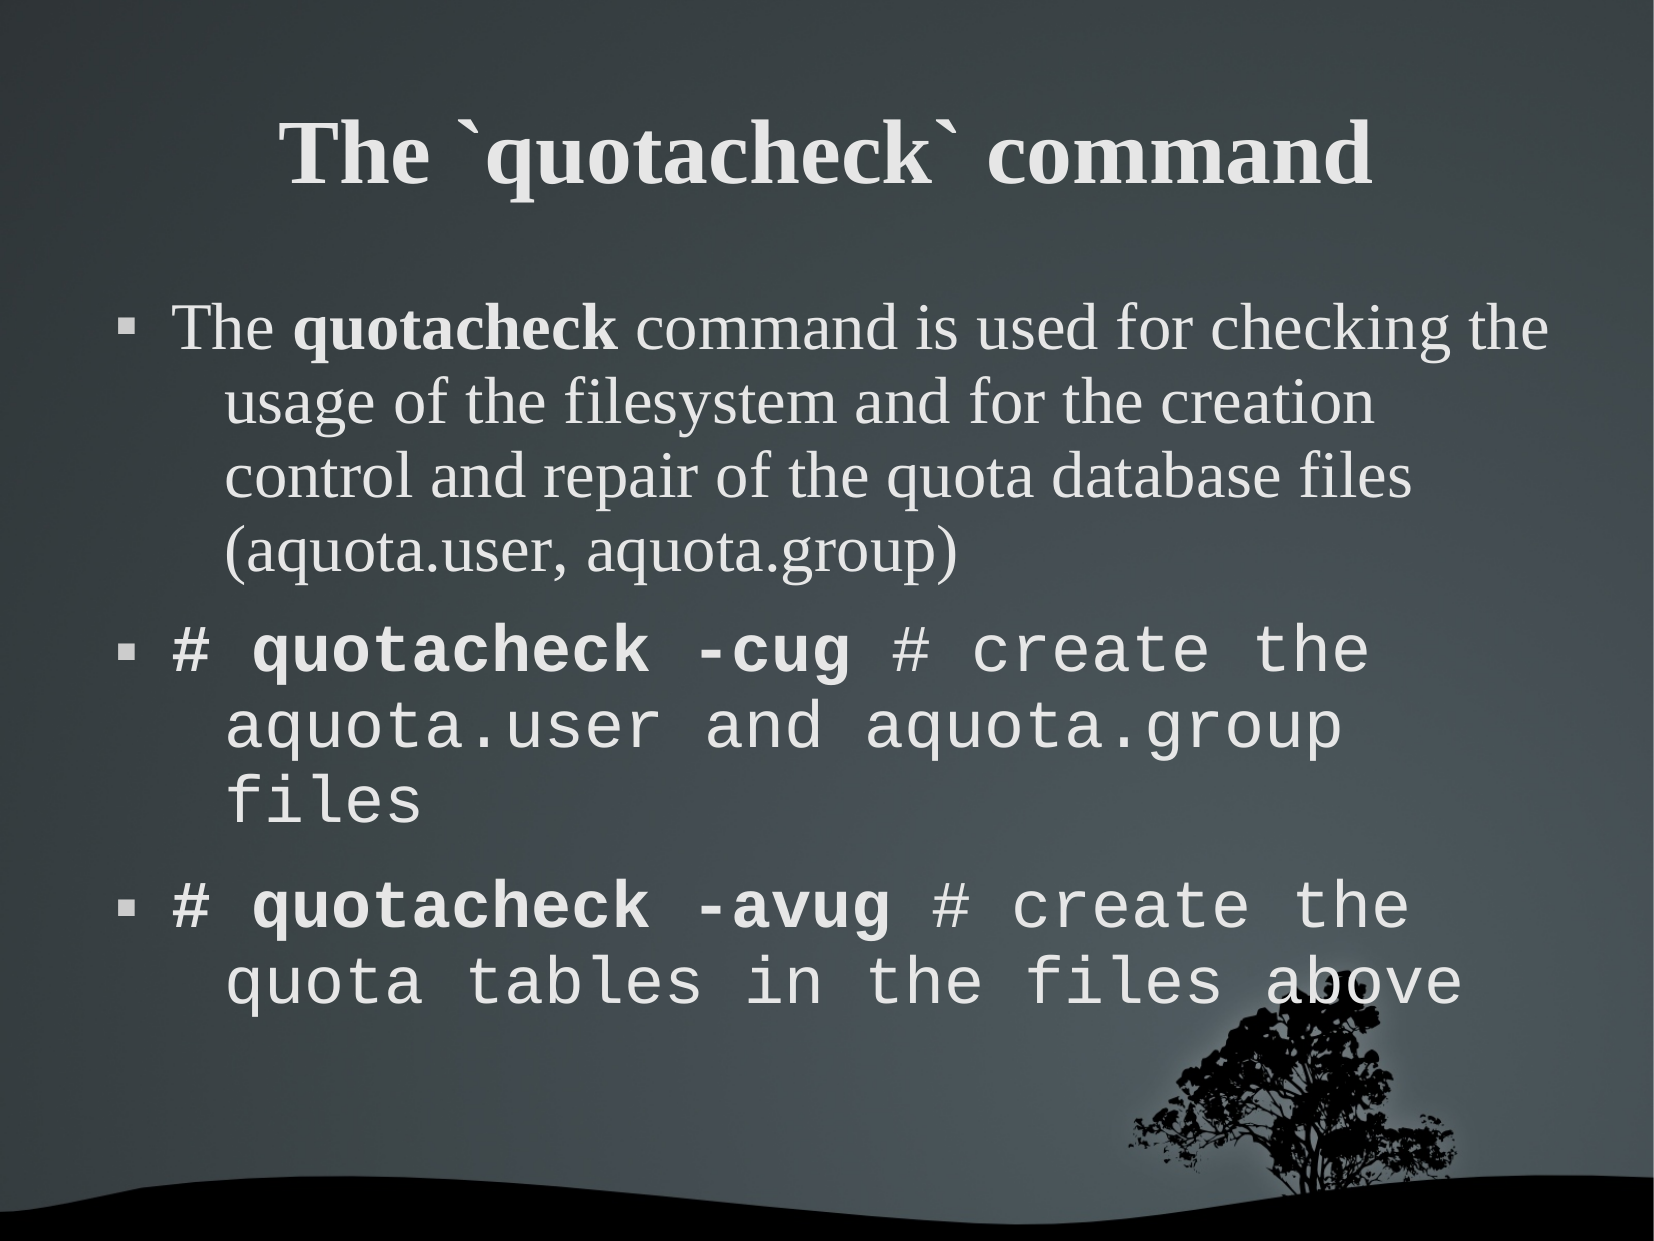

# The `quotacheck` command
The quotacheck command is used for checking the usage of the filesystem and for the creation control and repair of the quota database files (aquota.user, aquota.group)
# quotacheck -cug # create the aquota.user and aquota.group files
# quotacheck -avug # create the quota tables in the files above